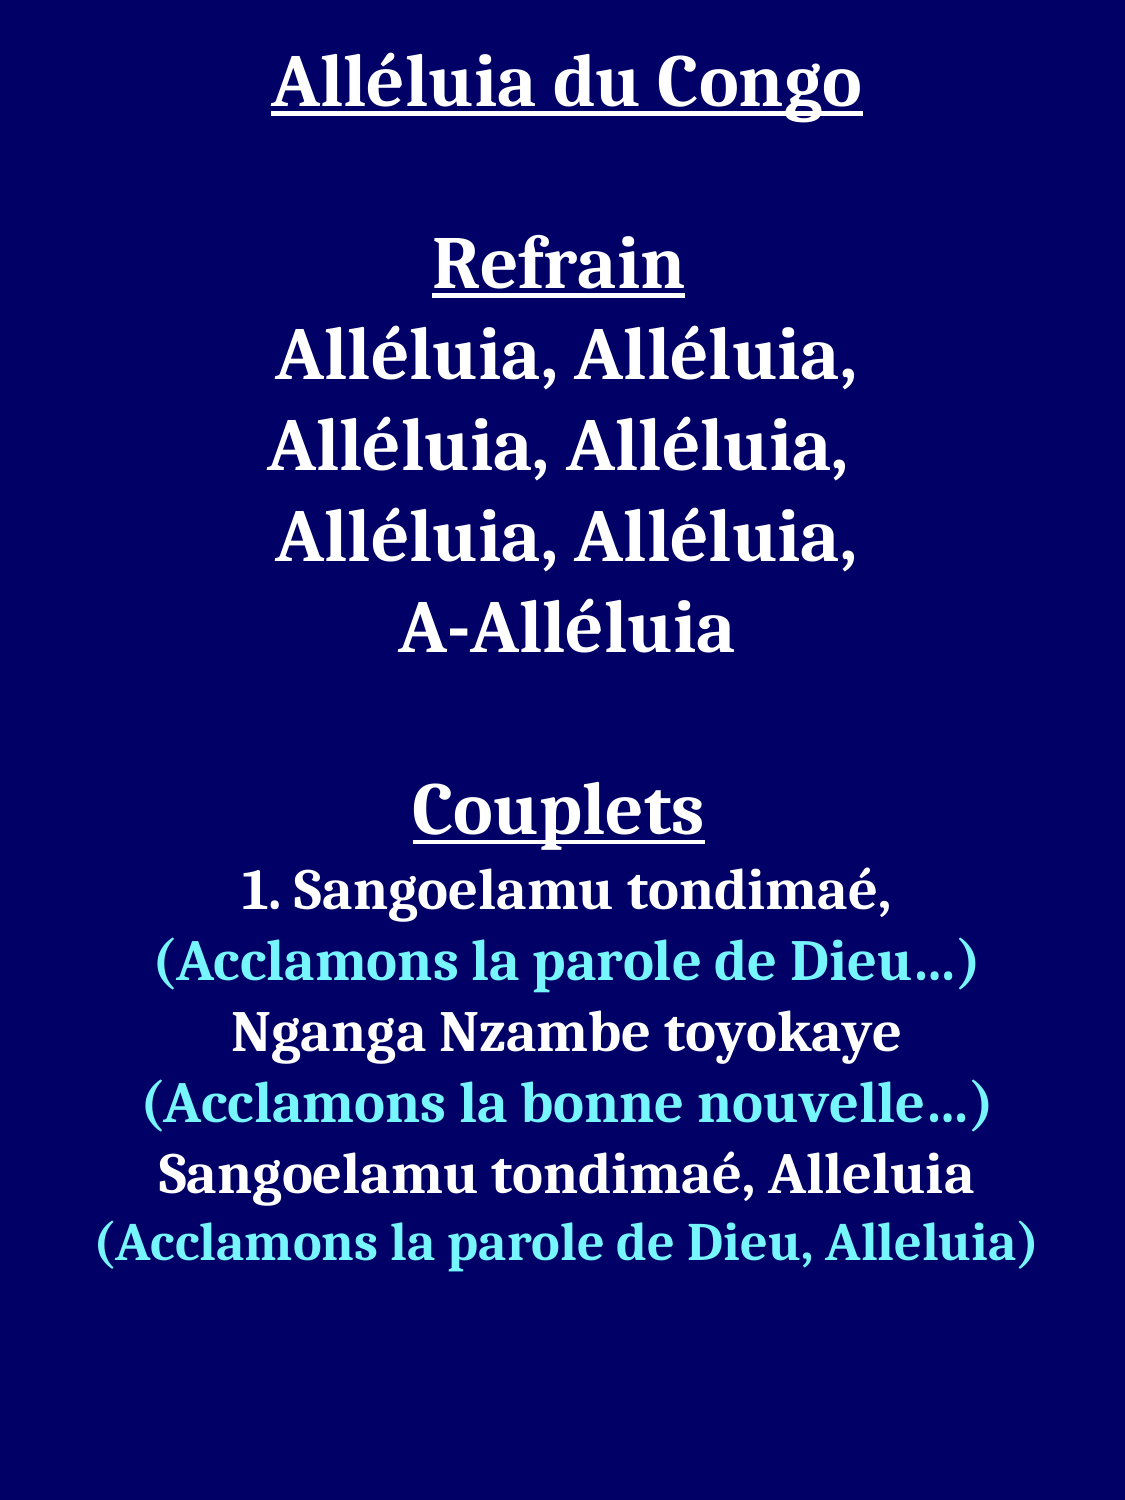

Alléluia du Congo
Refrain
Alléluia, Alléluia,
Alléluia, Alléluia,
Alléluia, Alléluia,
A-Alléluia
Couplets
1. Sangoelamu tondimaé,
(Acclamons la parole de Dieu…)
Nganga Nzambe toyokaye
(Acclamons la bonne nouvelle…)
Sangoelamu tondimaé, Alleluia
(Acclamons la parole de Dieu, Alleluia)